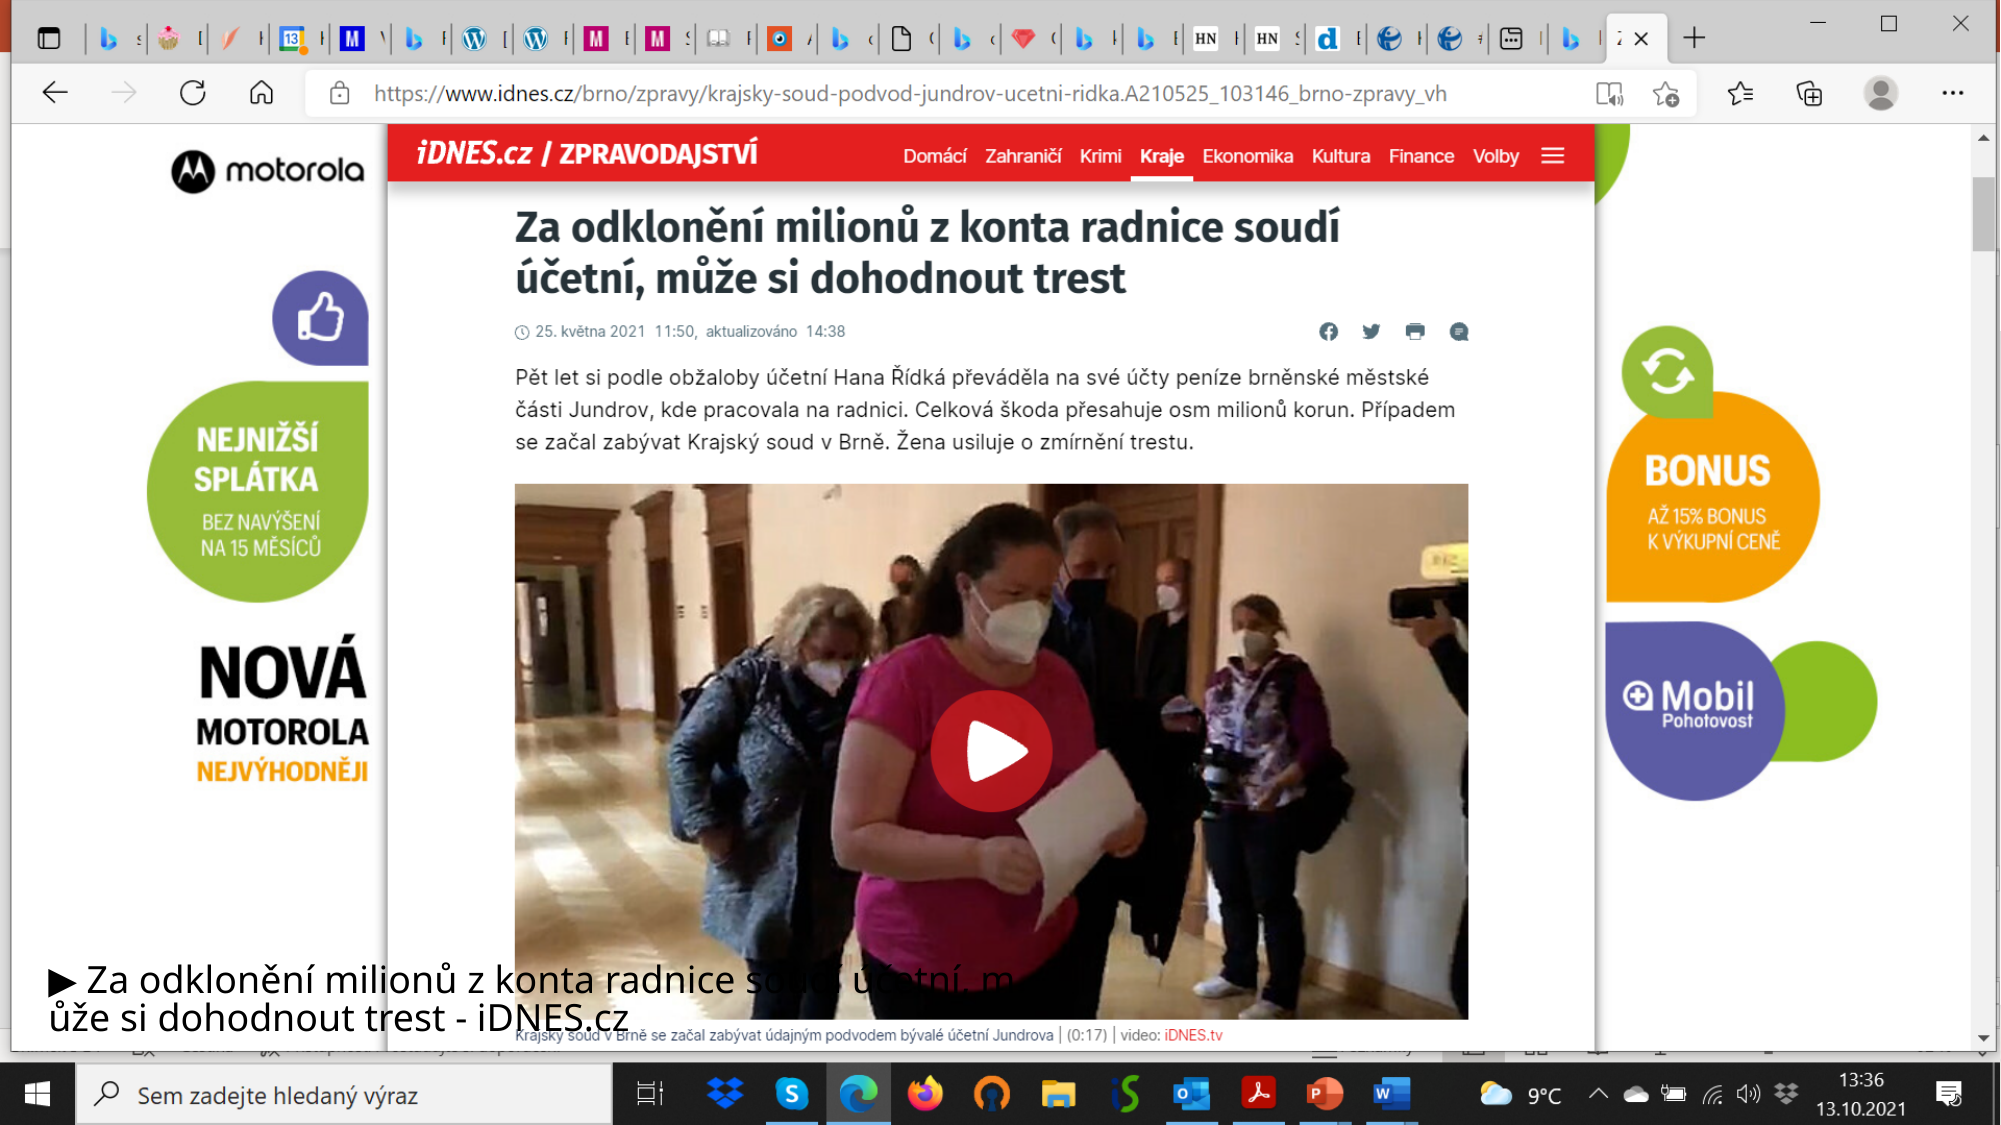

▶ Za odklonění milionů z konta radnice soudí účetní, může si dohodnout trest - iDNES.cz